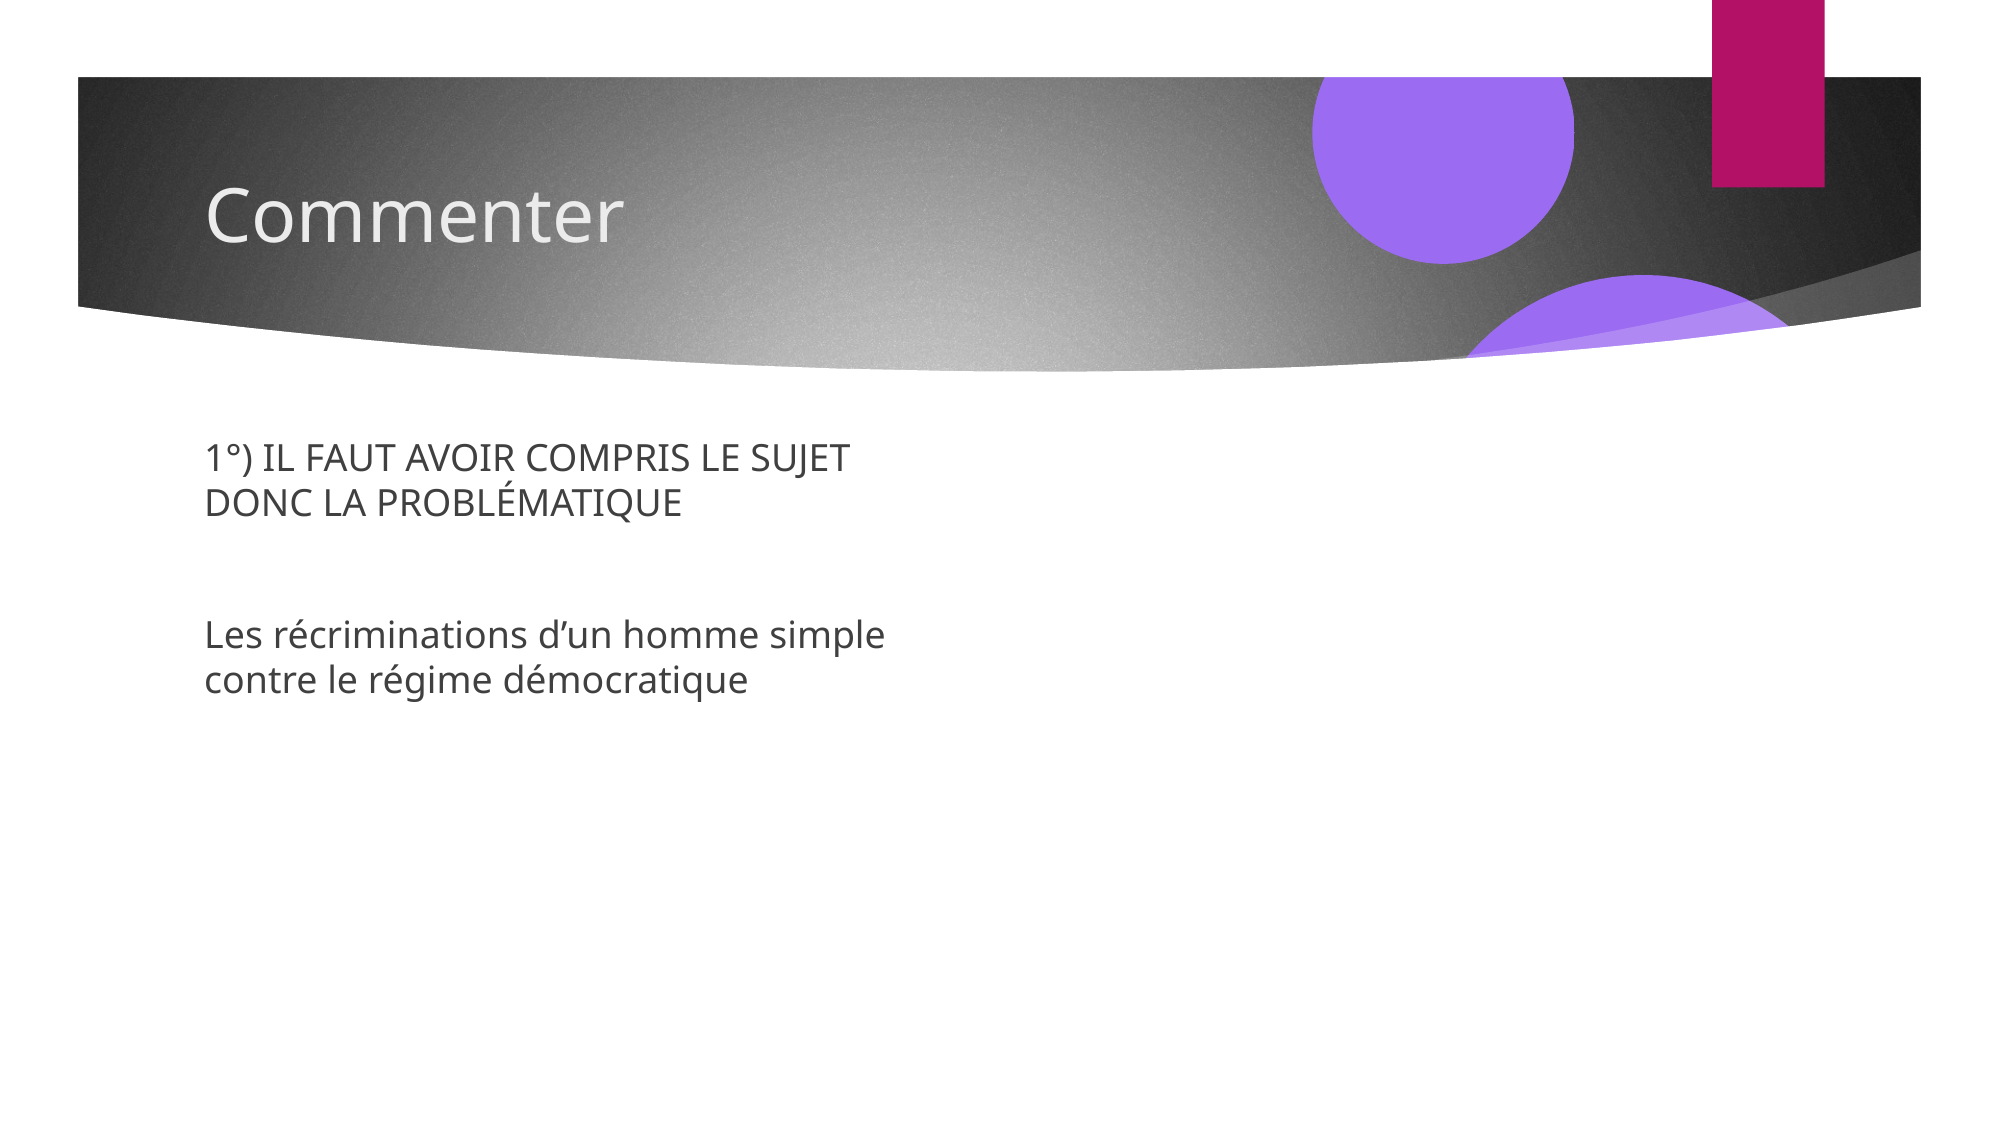

# Commenter
1°) IL FAUT AVOIR COMPRIS LE SUJET DONC LA PROBLÉMATIQUE
Les récriminations d’un homme simple contre le régime démocratique